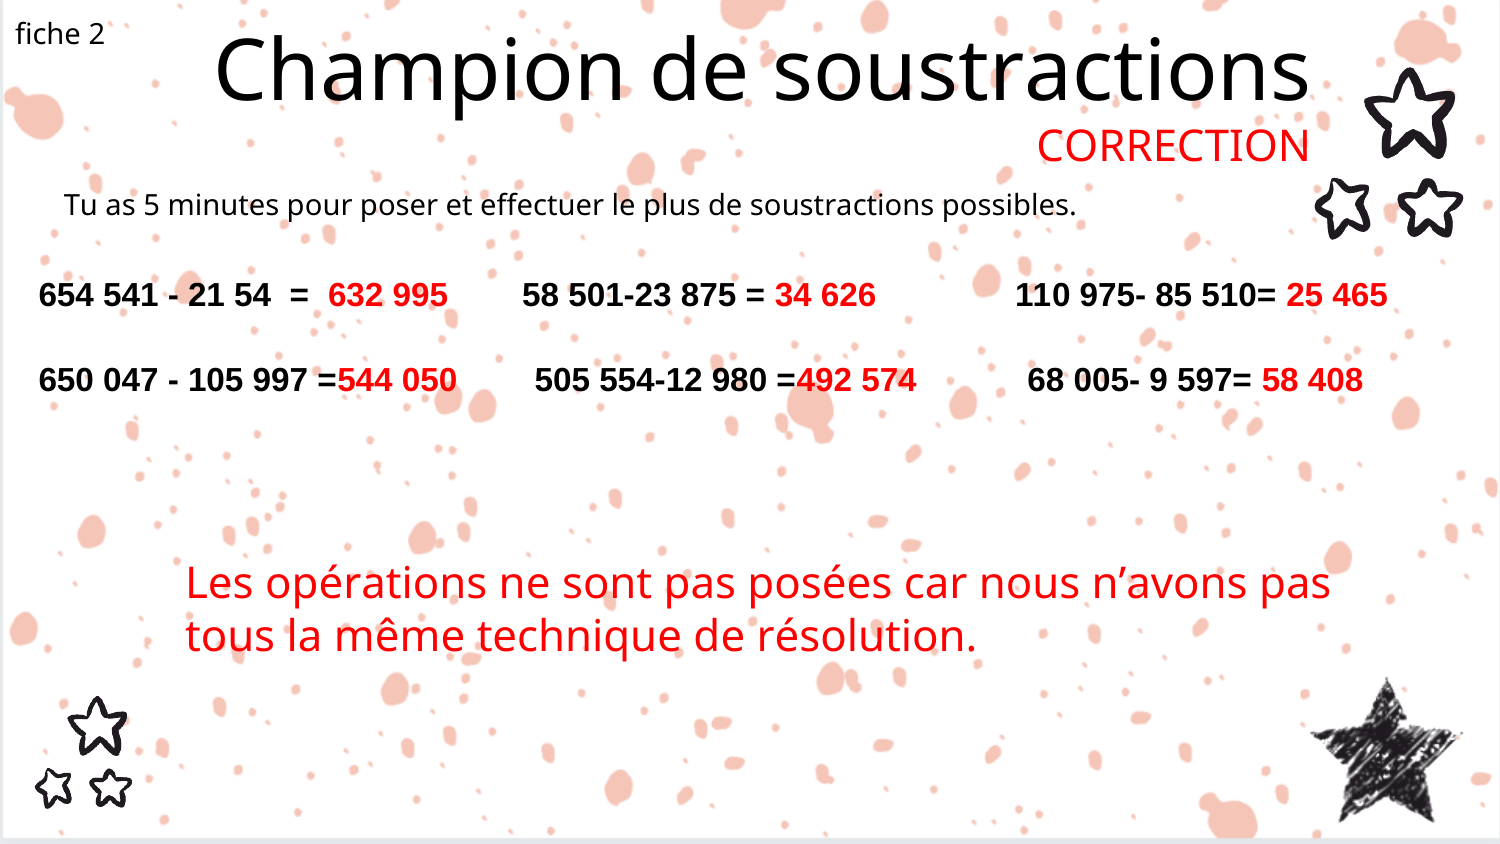

fiche 2
Champion de soustractions
CORRECTION
Tu as 5 minutes pour poser et effectuer le plus de soustractions possibles.
654 541 - 21 54 = 632 995 58 501-23 875 = 34 626 110 975- 85 510= 25 465
650 047 - 105 997 =544 050	 505 554-12 980 =492 574 68 005- 9 597= 58 408
Les opérations ne sont pas posées car nous n’avons pas tous la même technique de résolution.